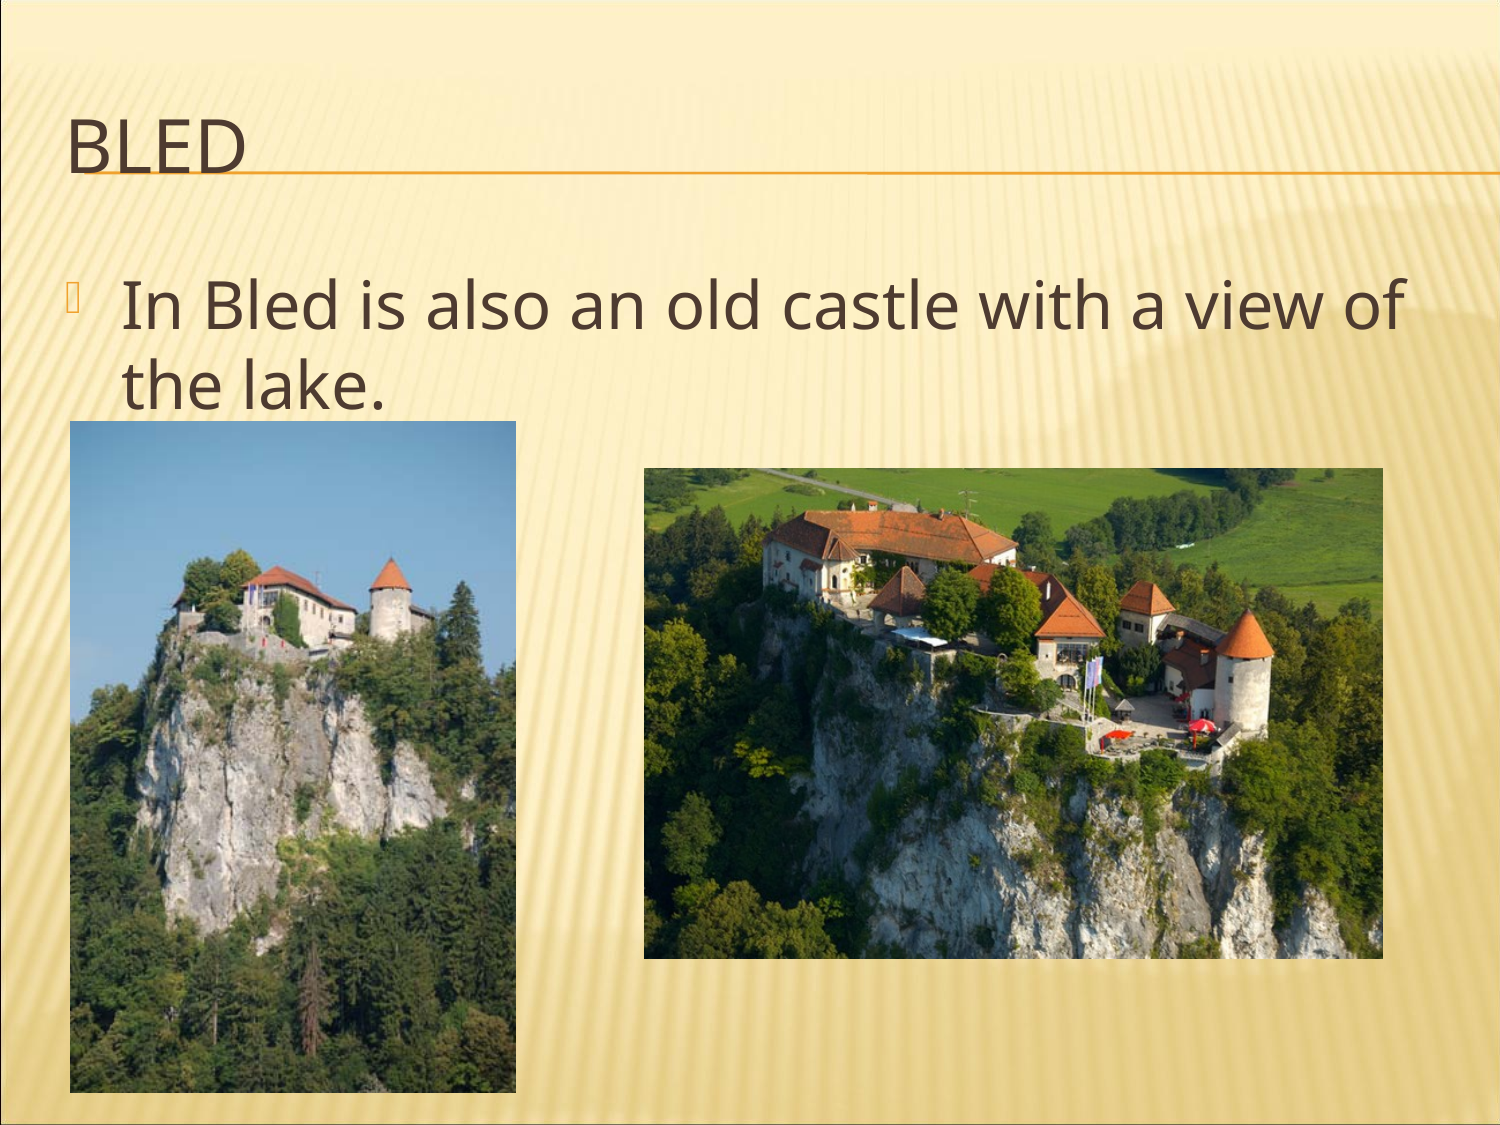

# bled
In Bled is also an old castle with a view of the lake.